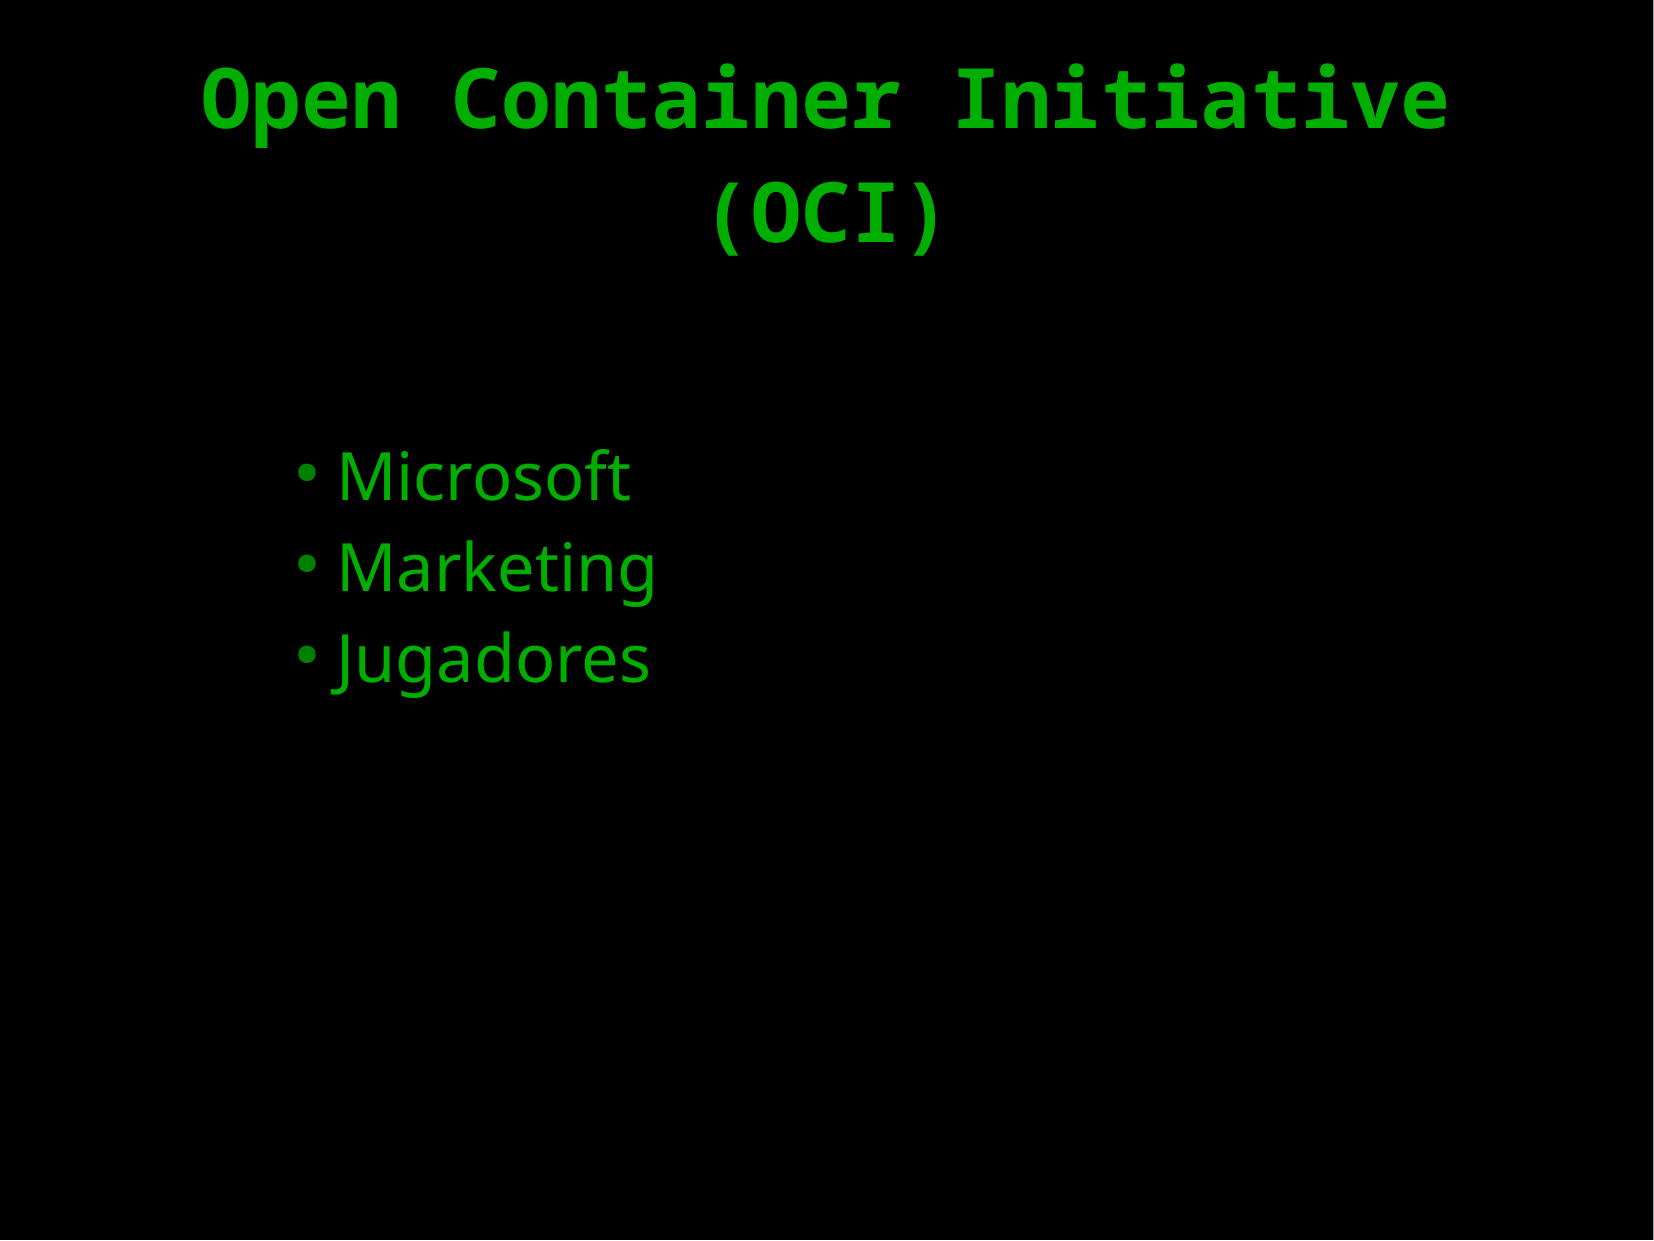

# Open Container Initiative (OCI)
 Microsoft
 Marketing
 Jugadores